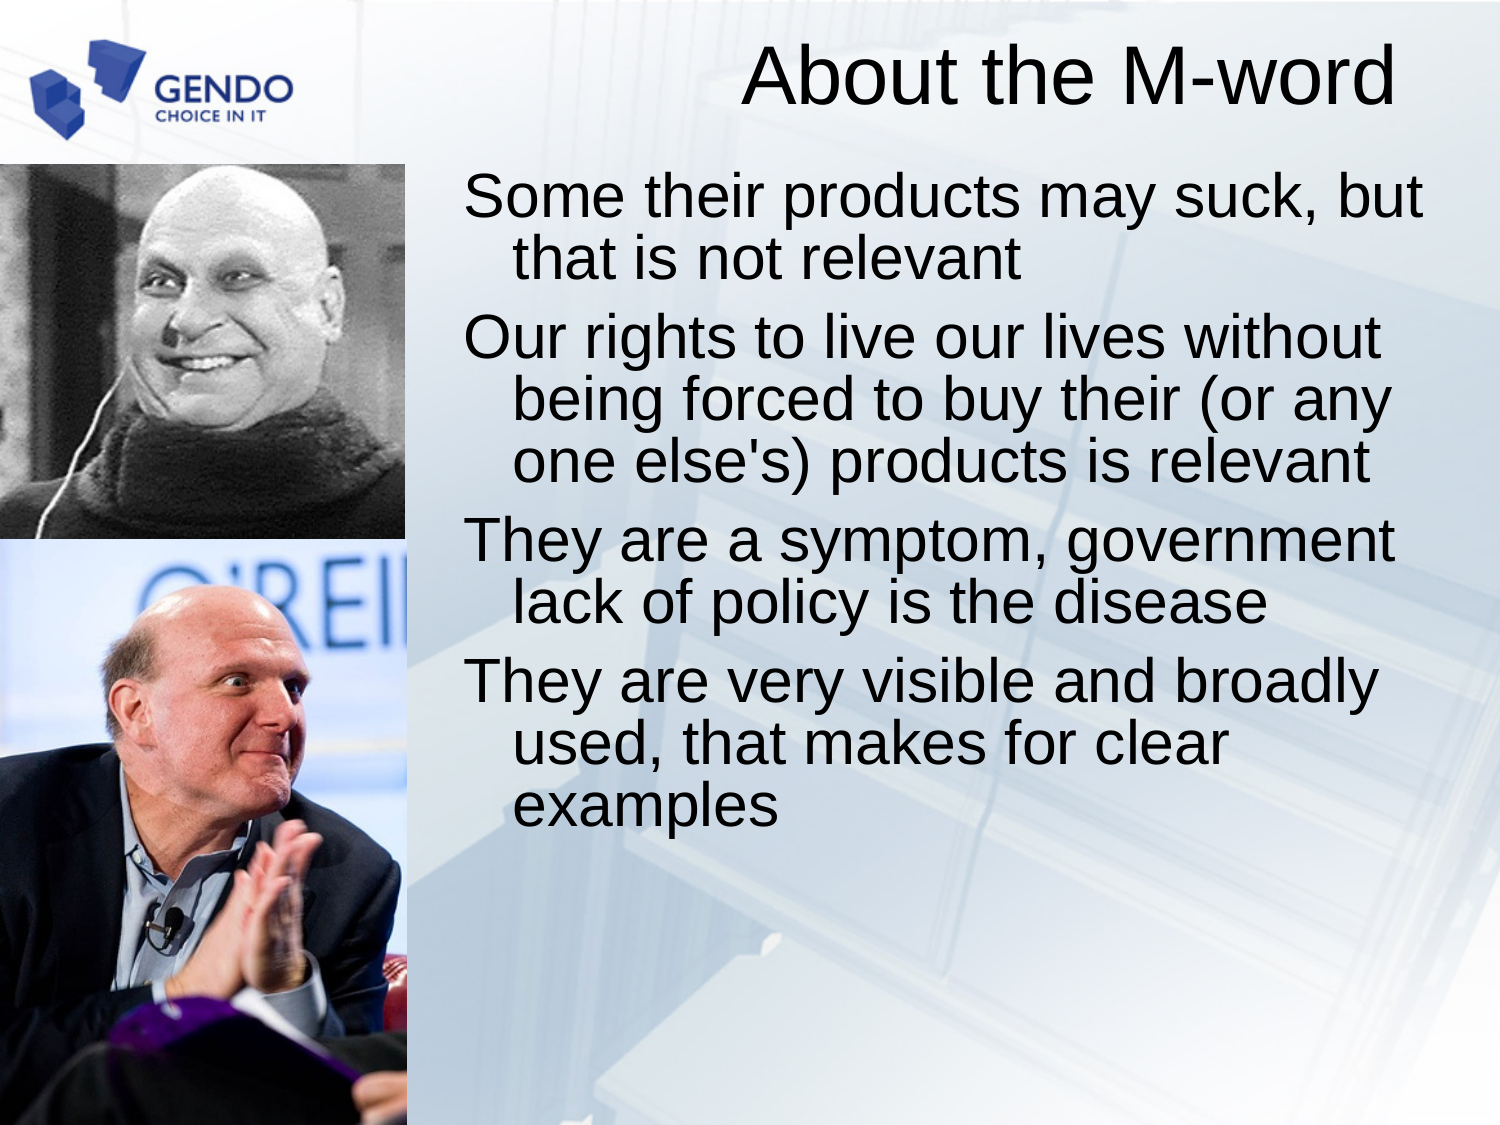

# About the M-word
Some their products may suck, but that is not relevant
Our rights to live our lives without being forced to buy their (or any one else's) products is relevant
They are a symptom, government lack of policy is the disease
They are very visible and broadly used, that makes for clear examples